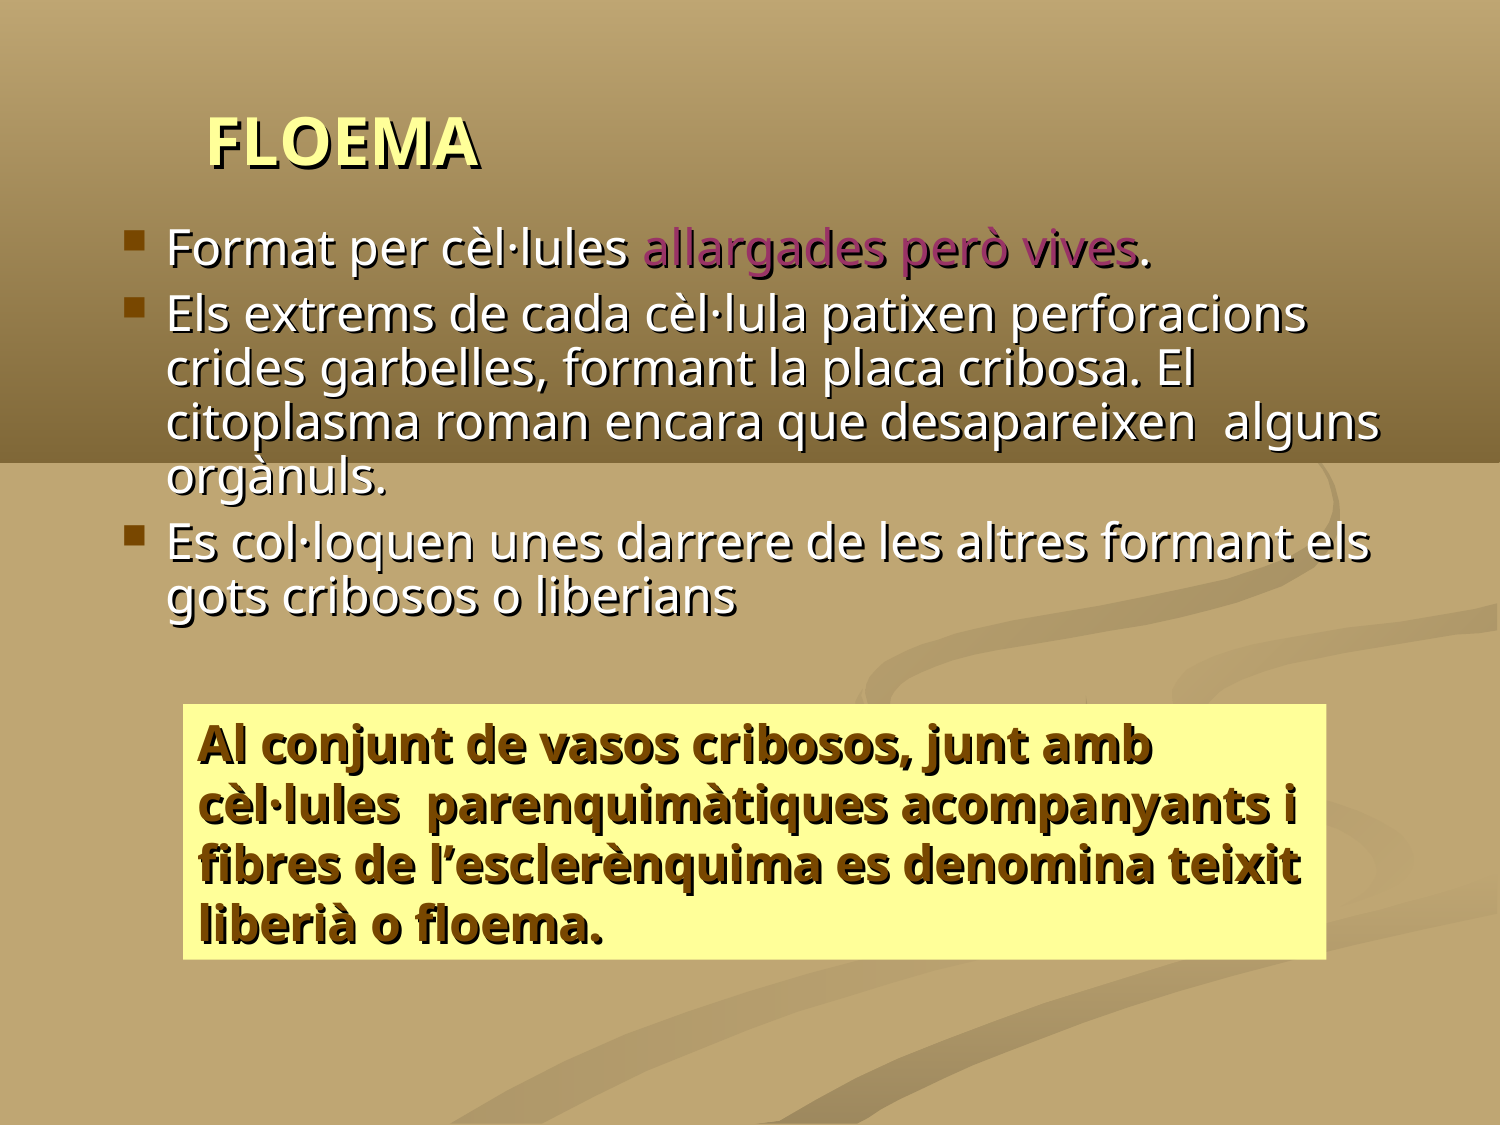

# FLOEMA
Format per cèl·lules allargades però vives.
Els extrems de cada cèl·lula patixen perforacions crides garbelles, formant la placa cribosa. El citoplasma roman encara que desapareixen alguns orgànuls.
Es col·loquen unes darrere de les altres formant els gots cribosos o liberians
Al conjunt de vasos cribosos, junt amb cèl·lules parenquimàtiques acompanyants i fibres de l’esclerènquima es denomina teixit liberià o floema.